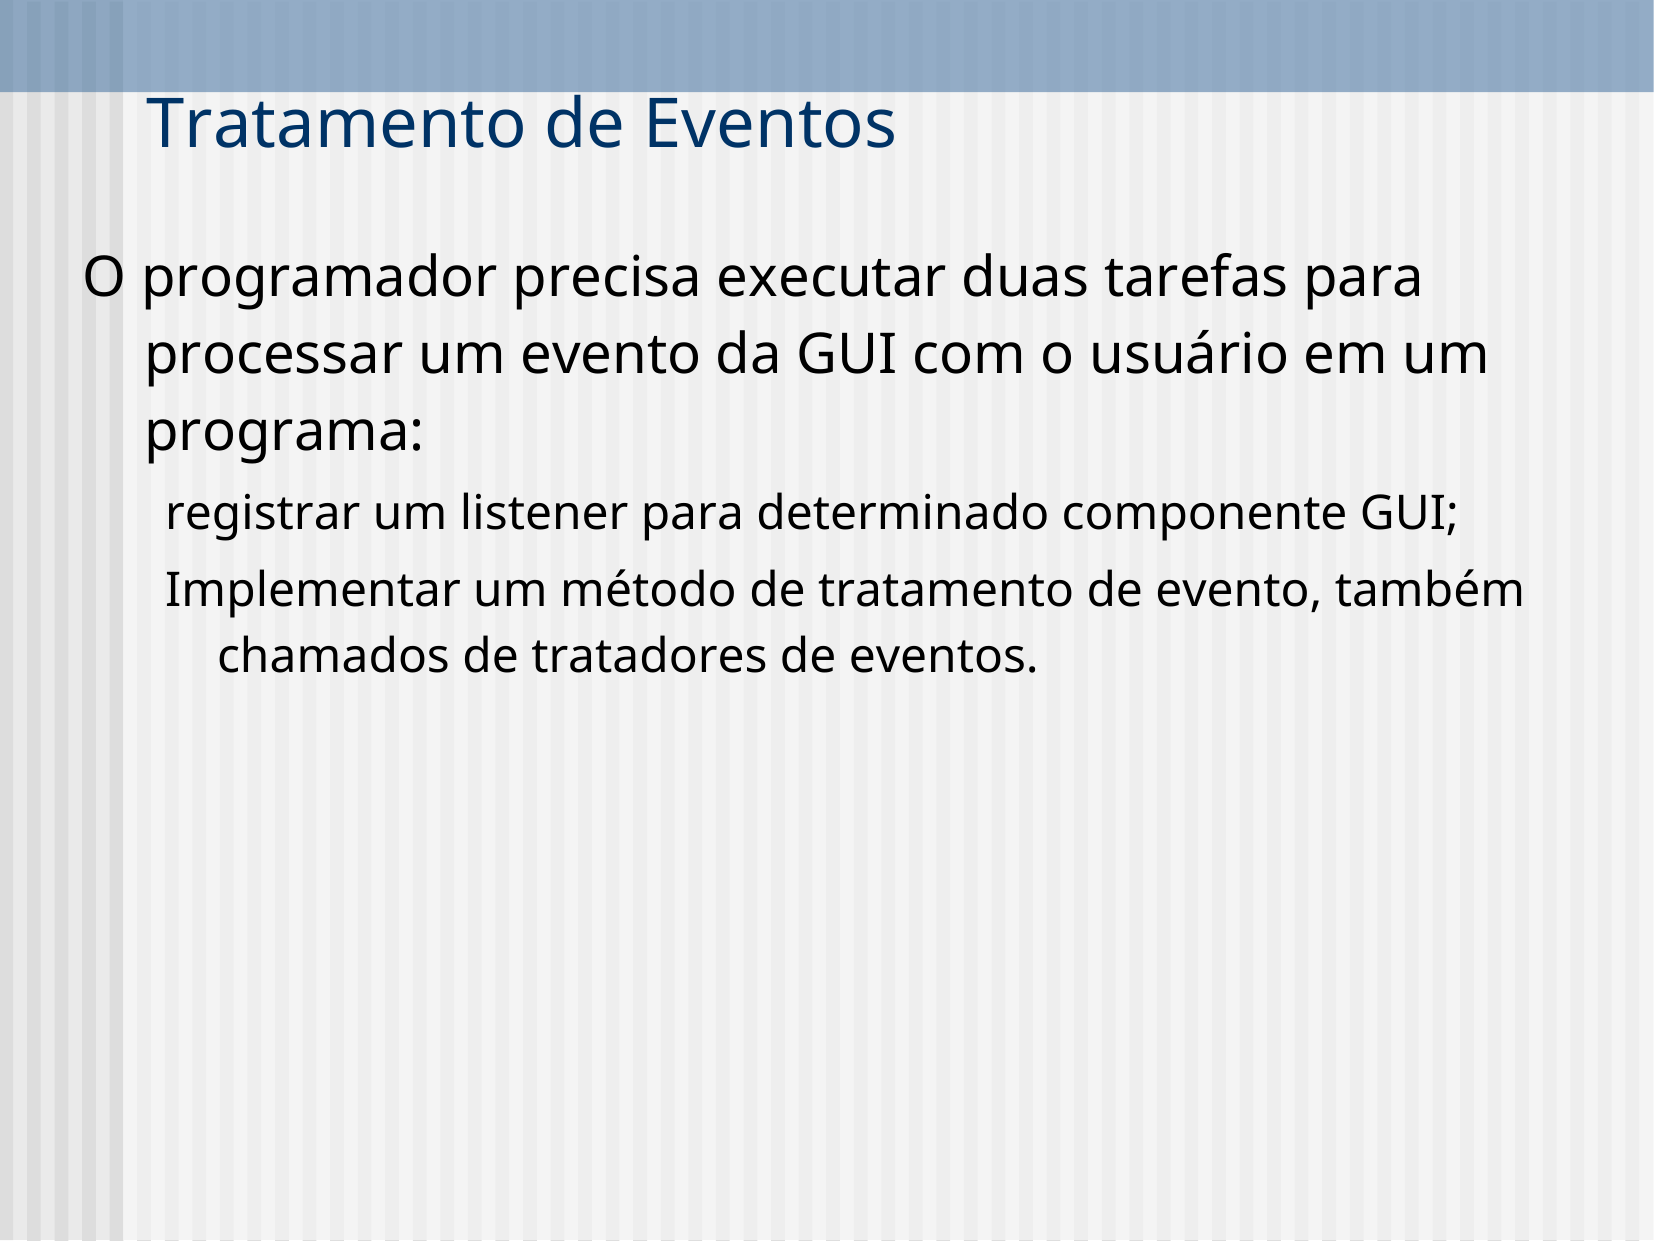

# Tratamento de Eventos
O programador precisa executar duas tarefas para processar um evento da GUI com o usuário em um programa:
registrar um listener para determinado componente GUI;
Implementar um método de tratamento de evento, também chamados de tratadores de eventos.